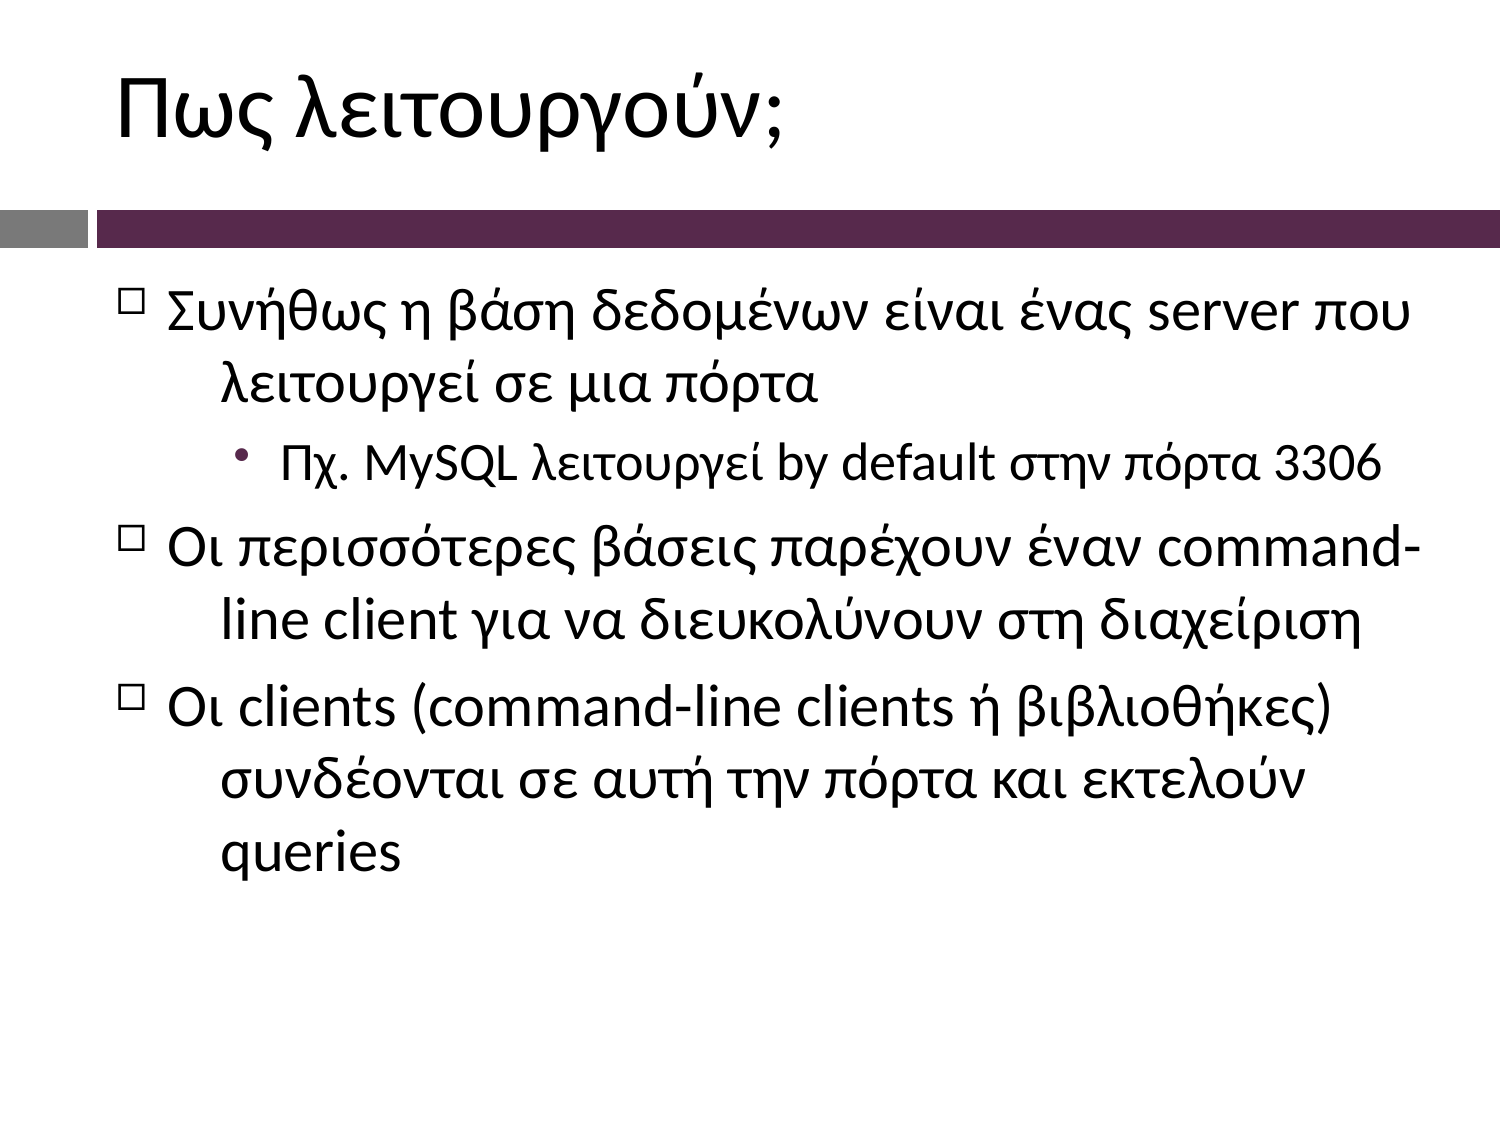

# Πως λειτουργούν;
Συνήθως η βάση δεδομένων είναι ένας server που λειτουργεί σε μια πόρτα
Πχ. MySQL λειτουργεί by default στην πόρτα 3306
Οι περισσότερες βάσεις παρέχουν έναν command-line client για να διευκολύνουν στη διαχείριση
Οι clients (command-line clients ή βιβλιοθήκες) συνδέονται σε αυτή την πόρτα και εκτελούν queries